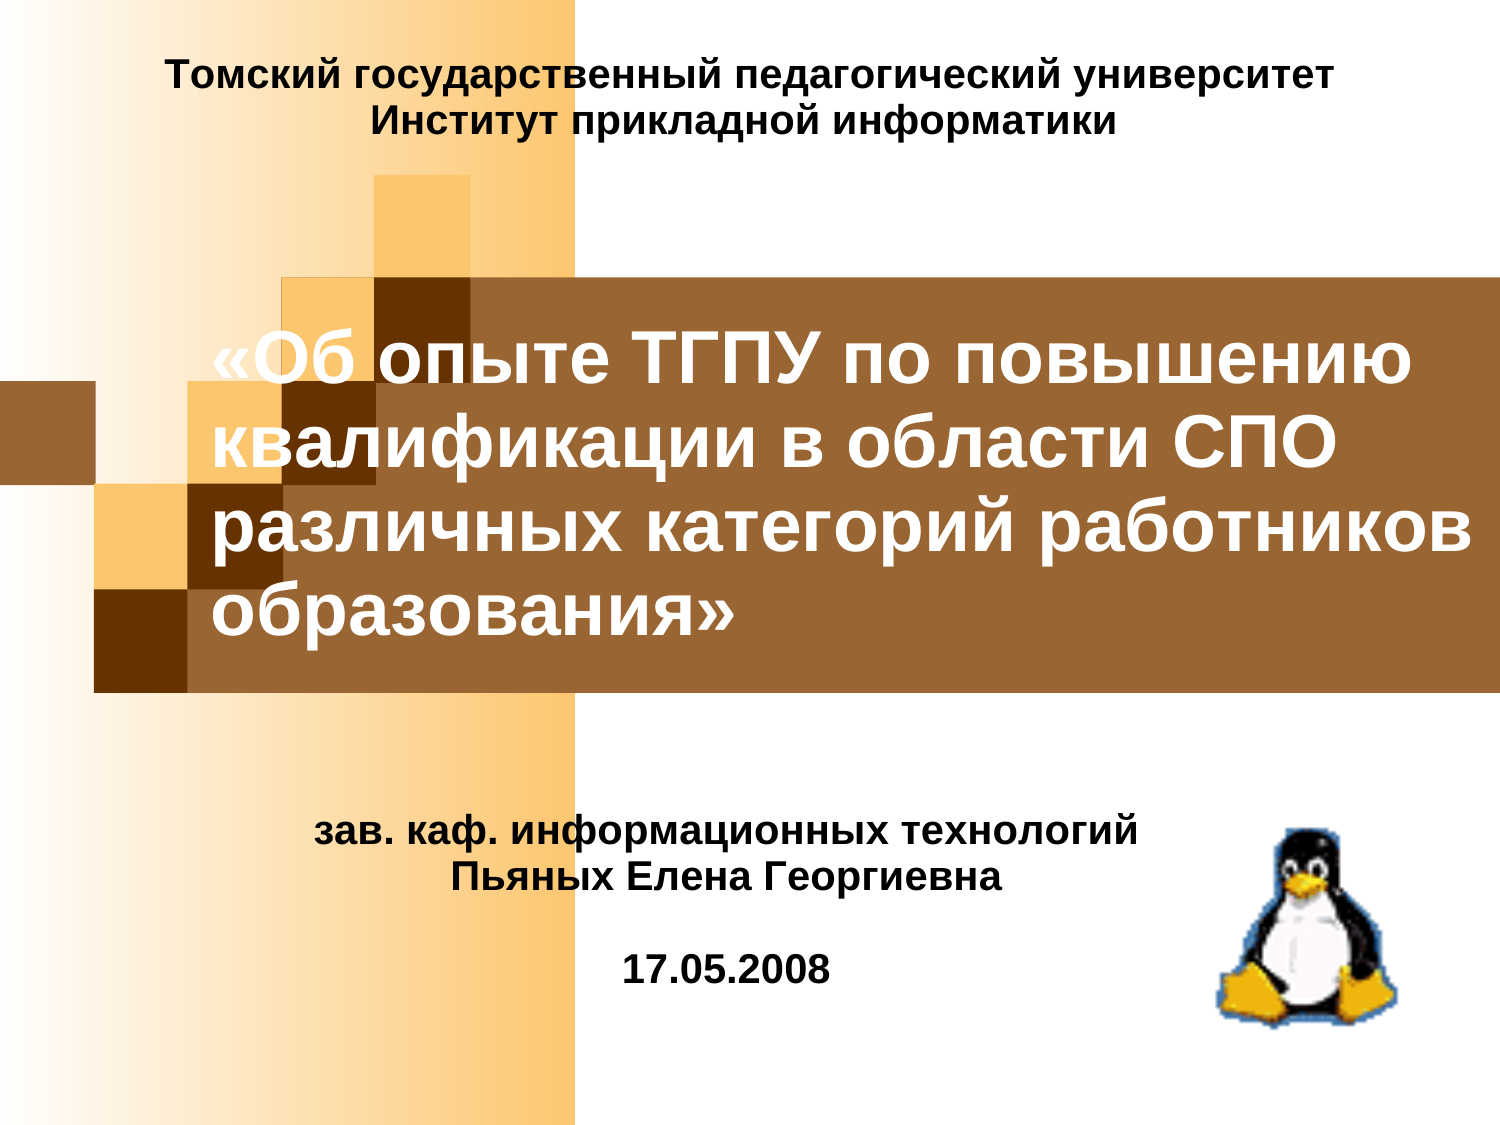

Томский государственный педагогический университет
Институт прикладной информатики
# «Об опыте ТГПУ по повышению квалификации в области СПО различных категорий работников образования»
зав. каф. информационных технологий
Пьяных Елена Георгиевна
17.05.2008